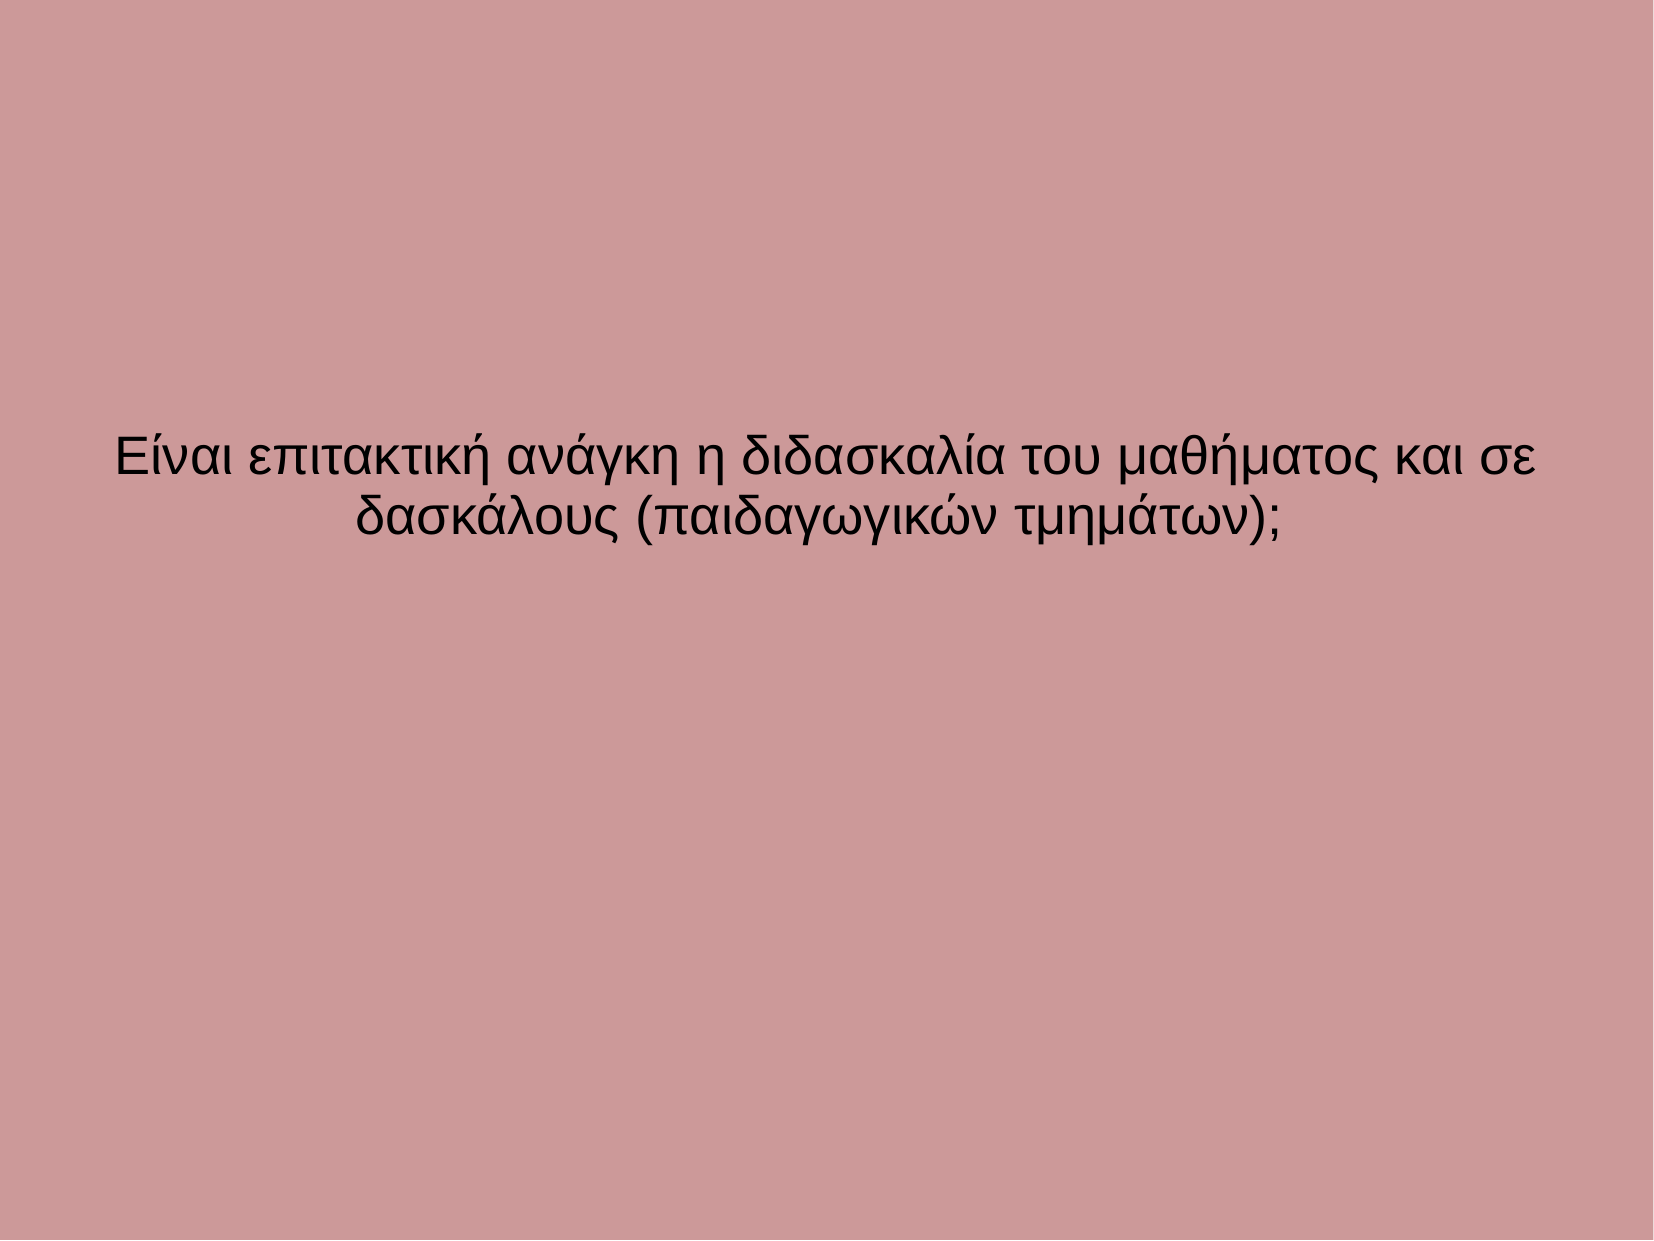

# Είναι επιτακτική ανάγκη η διδασκαλία του μαθήματος και σε δασκάλους (παιδαγωγικών τμημάτων);